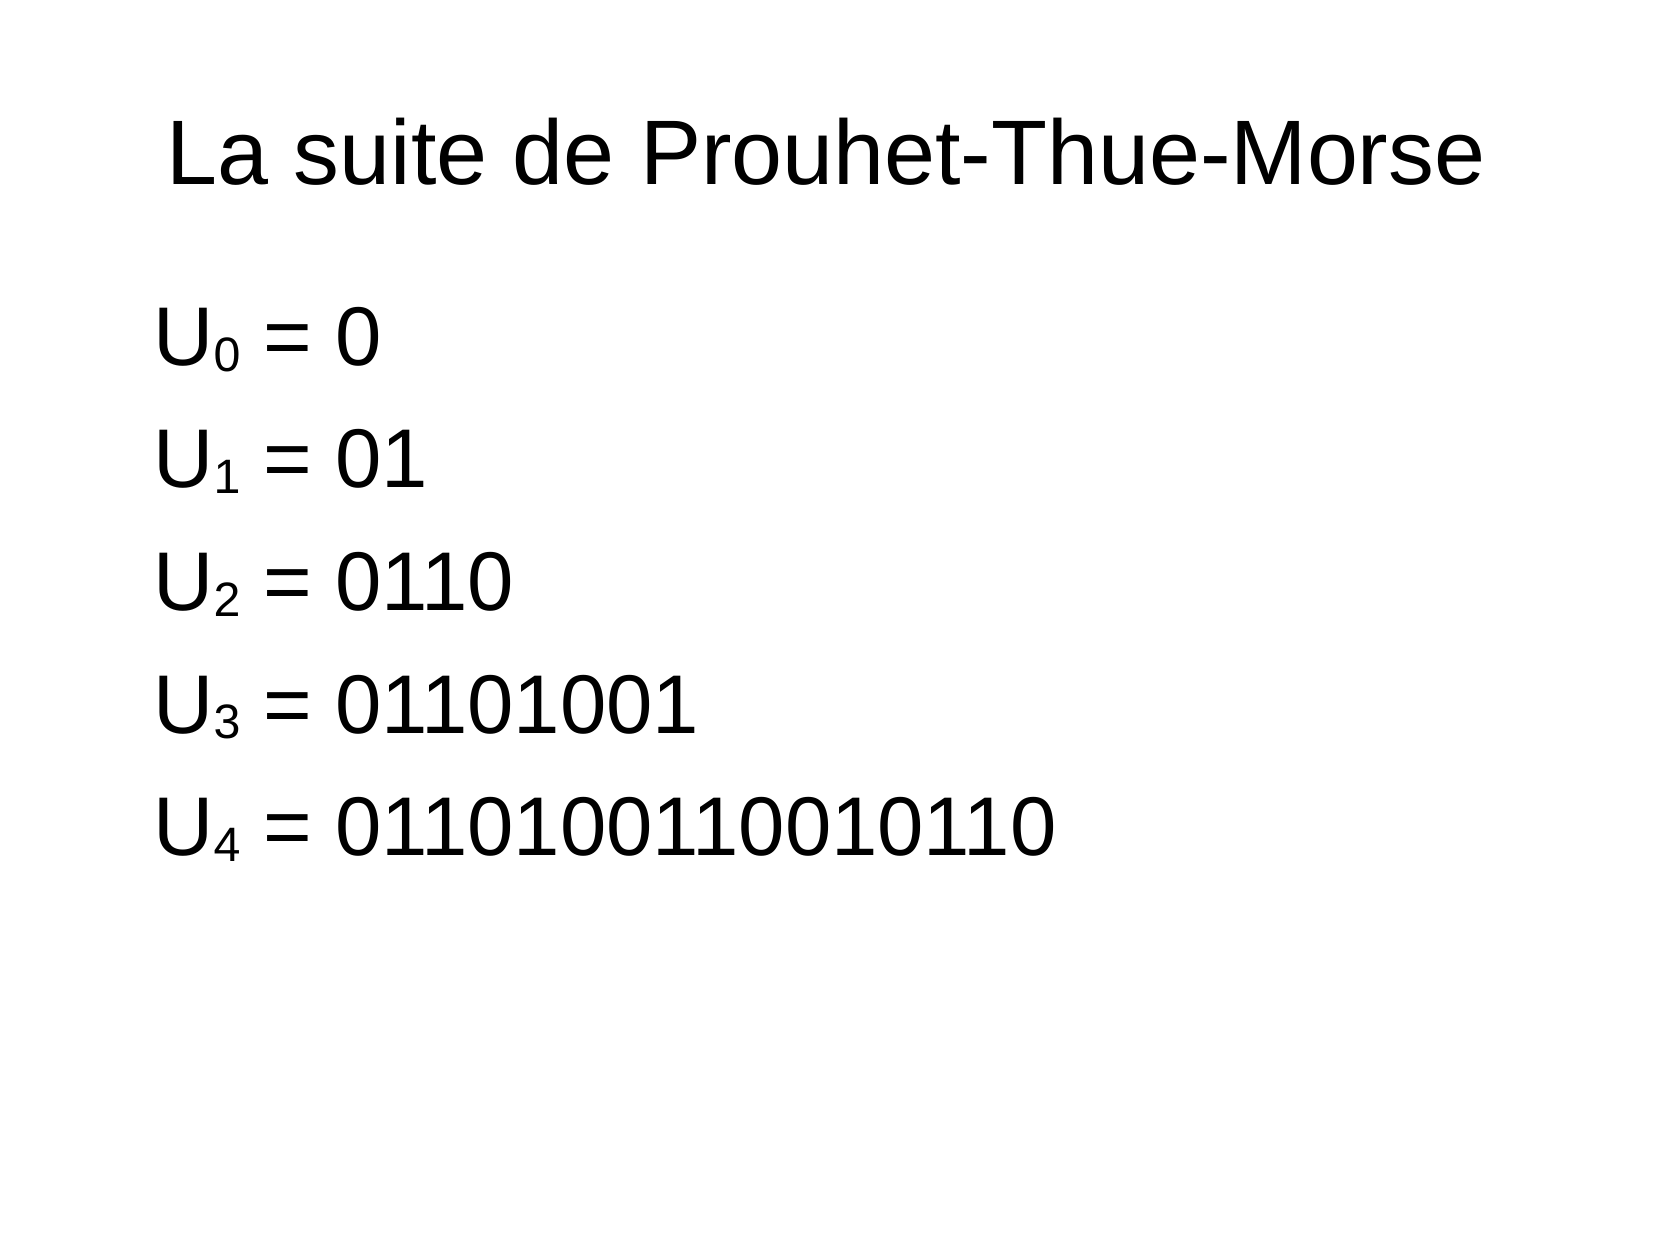

# La suite de Prouhet-Thue-Morse
U0 = 0
U1 = 01
U2 = 0110
U3 = 01101001
U4 = 0110100110010110